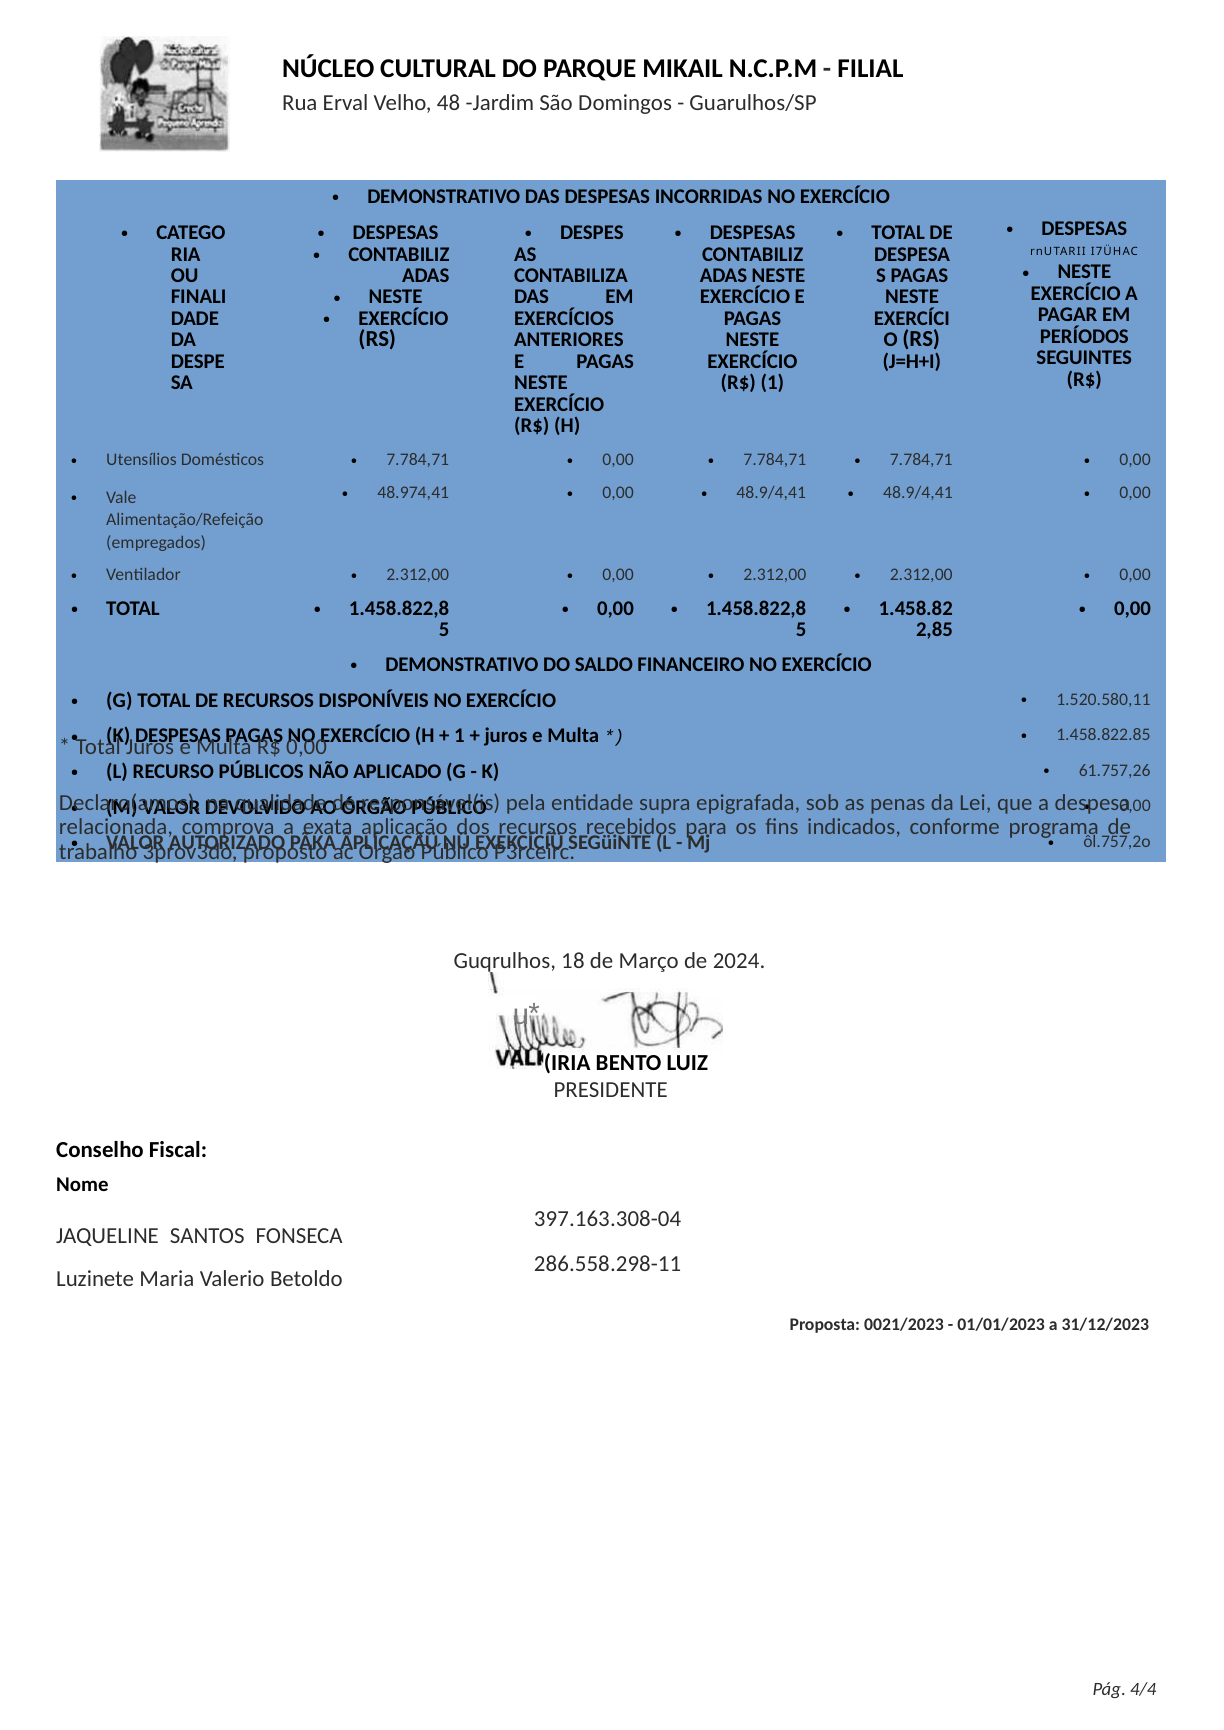

NÚCLEO CULTURAL DO PARQUE MIKAIL N.C.P.M - FILIAL
Rua Erval Velho, 48 -Jardim São Domingos - Guarulhos/SP
| DEMONSTRATIVO DAS DESPESAS INCORRIDAS NO EXERCÍCIO | | | | | |
| --- | --- | --- | --- | --- | --- |
| CATEGORIA OU FINALIDADE DA DESPESA | DESPESAS CONTABILIZADAS NESTE EXERCÍCIO (RS) | DESPESAS CONTABILIZADAS EM EXERCÍCIOS ANTERIORES E PAGAS NESTE EXERCÍCIO (R$) (H) | DESPESAS CONTABILIZADAS NESTE EXERCÍCIO E PAGAS NESTE EXERCÍCIO (R$) (1) | TOTAL DE DESPESAS PAGAS NESTE EXERCÍCIO (RS) (J=H+I) | DESPESAS rnUTARII I7ÜHAC NESTE EXERCÍCIO A PAGAR EM PERÍODOS SEGUINTES (R$) |
| Utensílios Domésticos | 7.784,71 | 0,00 | 7.784,71 | 7.784,71 | 0,00 |
| Vale Alimentação/Refeição (empregados) | 48.974,41 | 0,00 | 48.9/4,41 | 48.9/4,41 | 0,00 |
| Ventilador | 2.312,00 | 0,00 | 2.312,00 | 2.312,00 | 0,00 |
| TOTAL | 1.458.822,85 | 0,00 | 1.458.822,85 | 1.458.822,85 | 0,00 |
| DEMONSTRATIVO DO SALDO FINANCEIRO NO EXERCÍCIO | | | | | |
| (G) TOTAL DE RECURSOS DISPONÍVEIS NO EXERCÍCIO | | | | | 1.520.580,11 |
| (K) DESPESAS PAGAS NO EXERCÍCIO (H + 1 + juros e Multa \*) | | | | | 1.458.822.85 |
| (L) RECURSO PÚBLICOS NÃO APLICADO (G - K) | | | | | 61.757,26 |
| (M) VALOR DEVOLVIDO AO ÓRGÃO PÚBLICO | | | | | 0,00 |
| VALOR AUTORIZADO PãkA âPLíCAÇâü nü EXEkCÍCíü SEGüiNTE (L - Mj | | | | | ôl.757,2o |
* Total Juros e Multa R$ 0,00
Declaro(amos), na qualidade de responsável(is) pela entidade supra epigrafada, sob as penas da Lei, que a despesa relacionada, comprova a exata aplicação dos recursos recebidos para os fins indicados, conforme programa de trabalho 3prov3do, proposto ac Orgão Público P3rceirc.
Guqrulhos, 18 de Março de 2024.
u*
(IRIA BENTO LUIZ
PRESIDENTE
Conselho Fiscal:
Nome
JAQUELINE SANTOS FONSECA Luzinete Maria Valerio Betoldo
397.163.308-04
286.558.298-11
Proposta: 0021/2023 - 01/01/2023 a 31/12/2023
Pág. 4/4